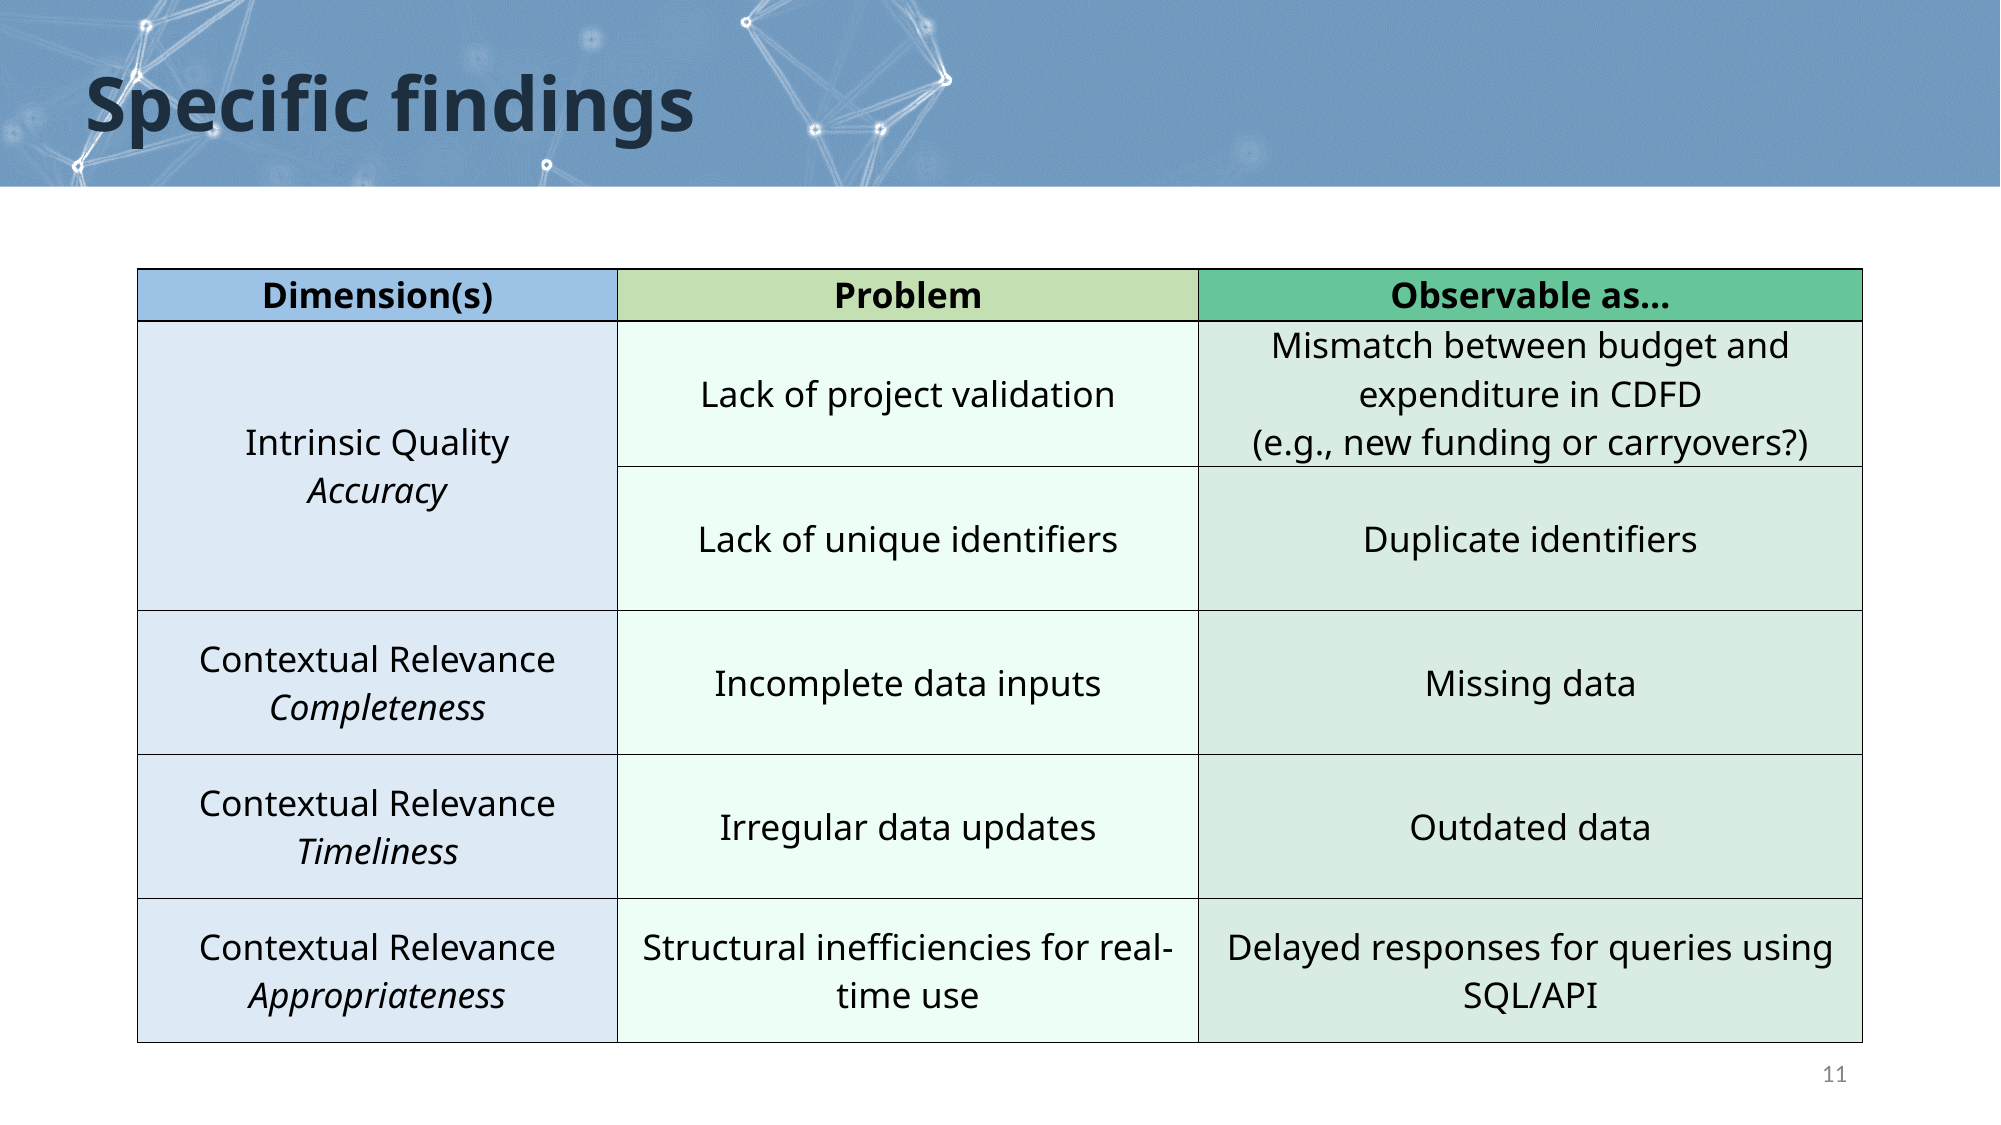

Specific findings
| Dimension(s) | Problem | Observable as… |
| --- | --- | --- |
| Intrinsic Quality Accuracy | Lack of project validation | Mismatch between budget and expenditure in CDFD (e.g., new funding or carryovers?) |
| | Lack of unique identifiers | Duplicate identifiers |
| Contextual Relevance Completeness | Incomplete data inputs | Missing data |
| Contextual Relevance Timeliness | Irregular data updates | Outdated data |
| Contextual Relevance Appropriateness | Structural inefficiencies for real-time use | Delayed responses for queries using SQL/API |